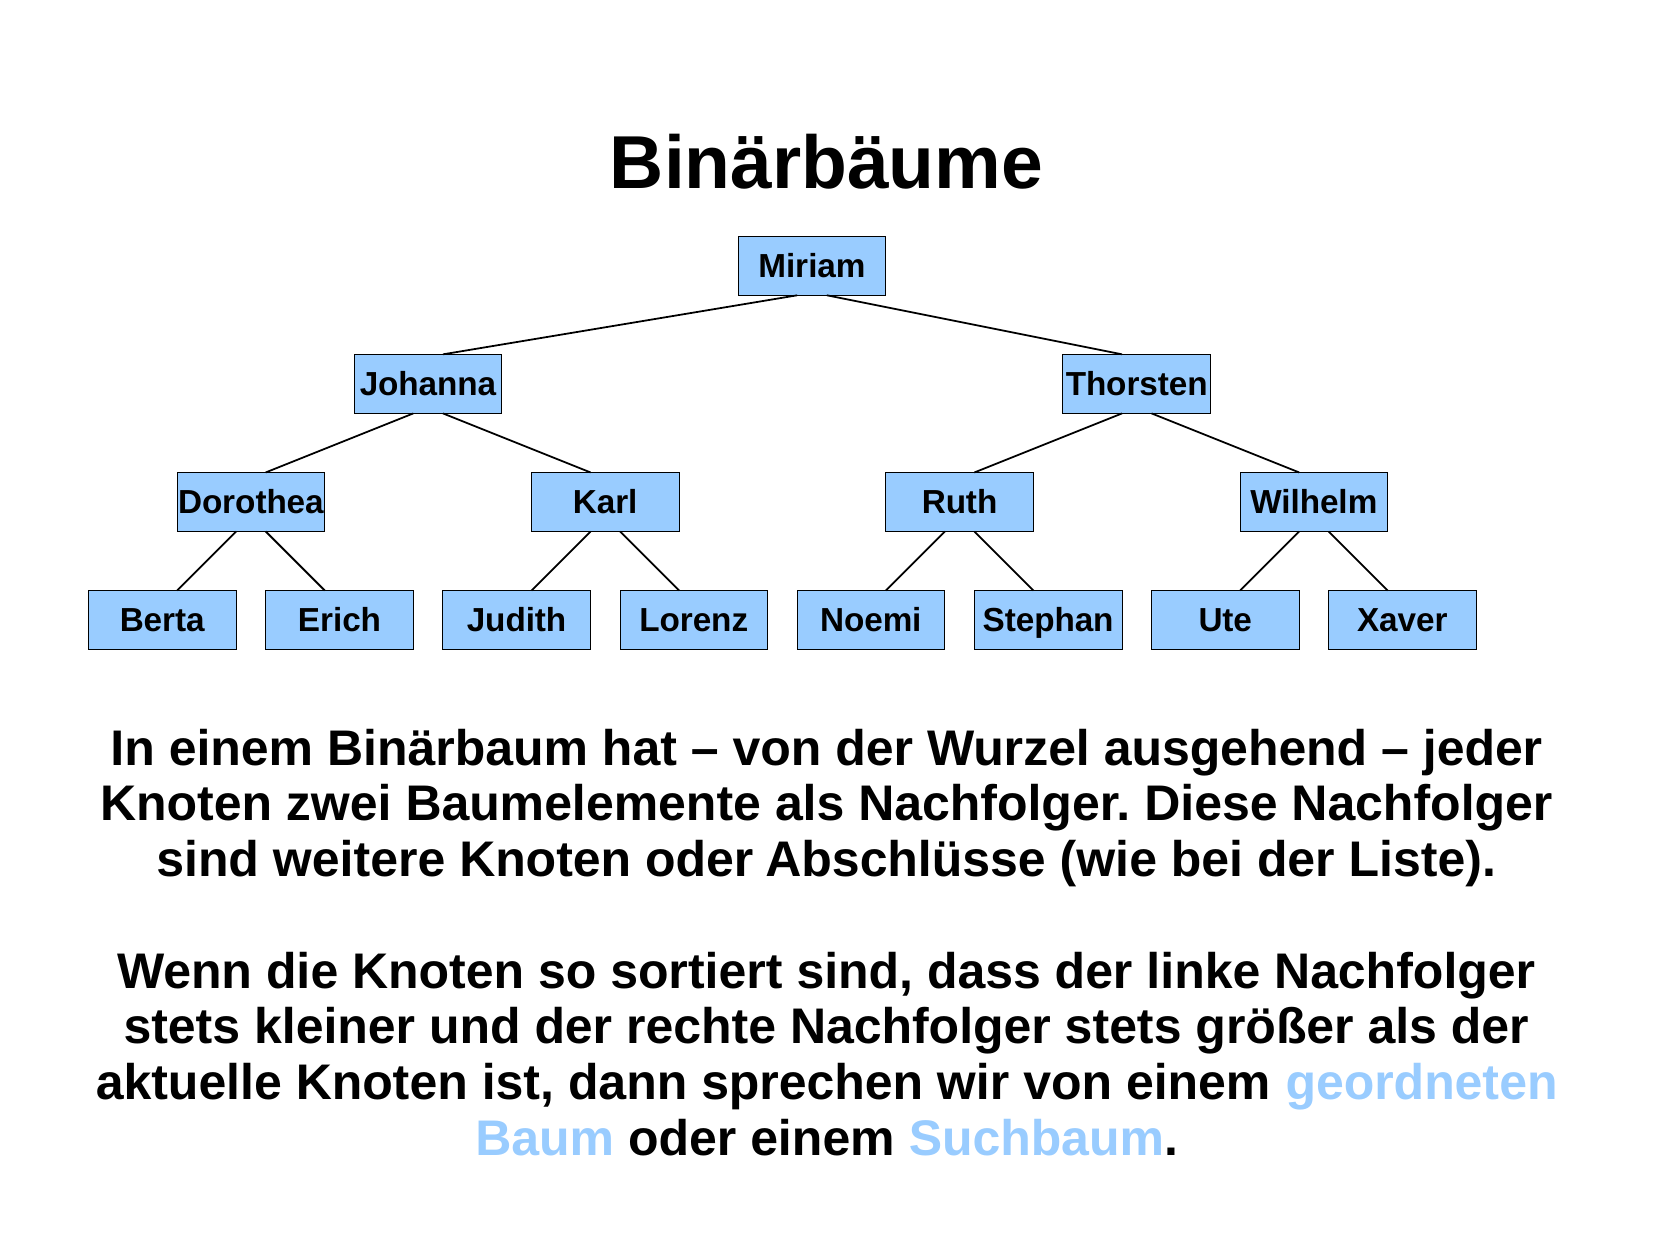

# Binärbäume
Miriam
Johanna
Thorsten
Dorothea
Karl
Ruth
Wilhelm
Berta
Erich
Judith
Lorenz
Noemi
Stephan
Ute
Xaver
In einem Binärbaum hat – von der Wurzel ausgehend – jeder Knoten zwei Baumelemente als Nachfolger. Diese Nachfolger sind weitere Knoten oder Abschlüsse (wie bei der Liste).
Wenn die Knoten so sortiert sind, dass der linke Nachfolger stets kleiner und der rechte Nachfolger stets größer als der aktuelle Knoten ist, dann sprechen wir von einem geordneten Baum oder einem Suchbaum.